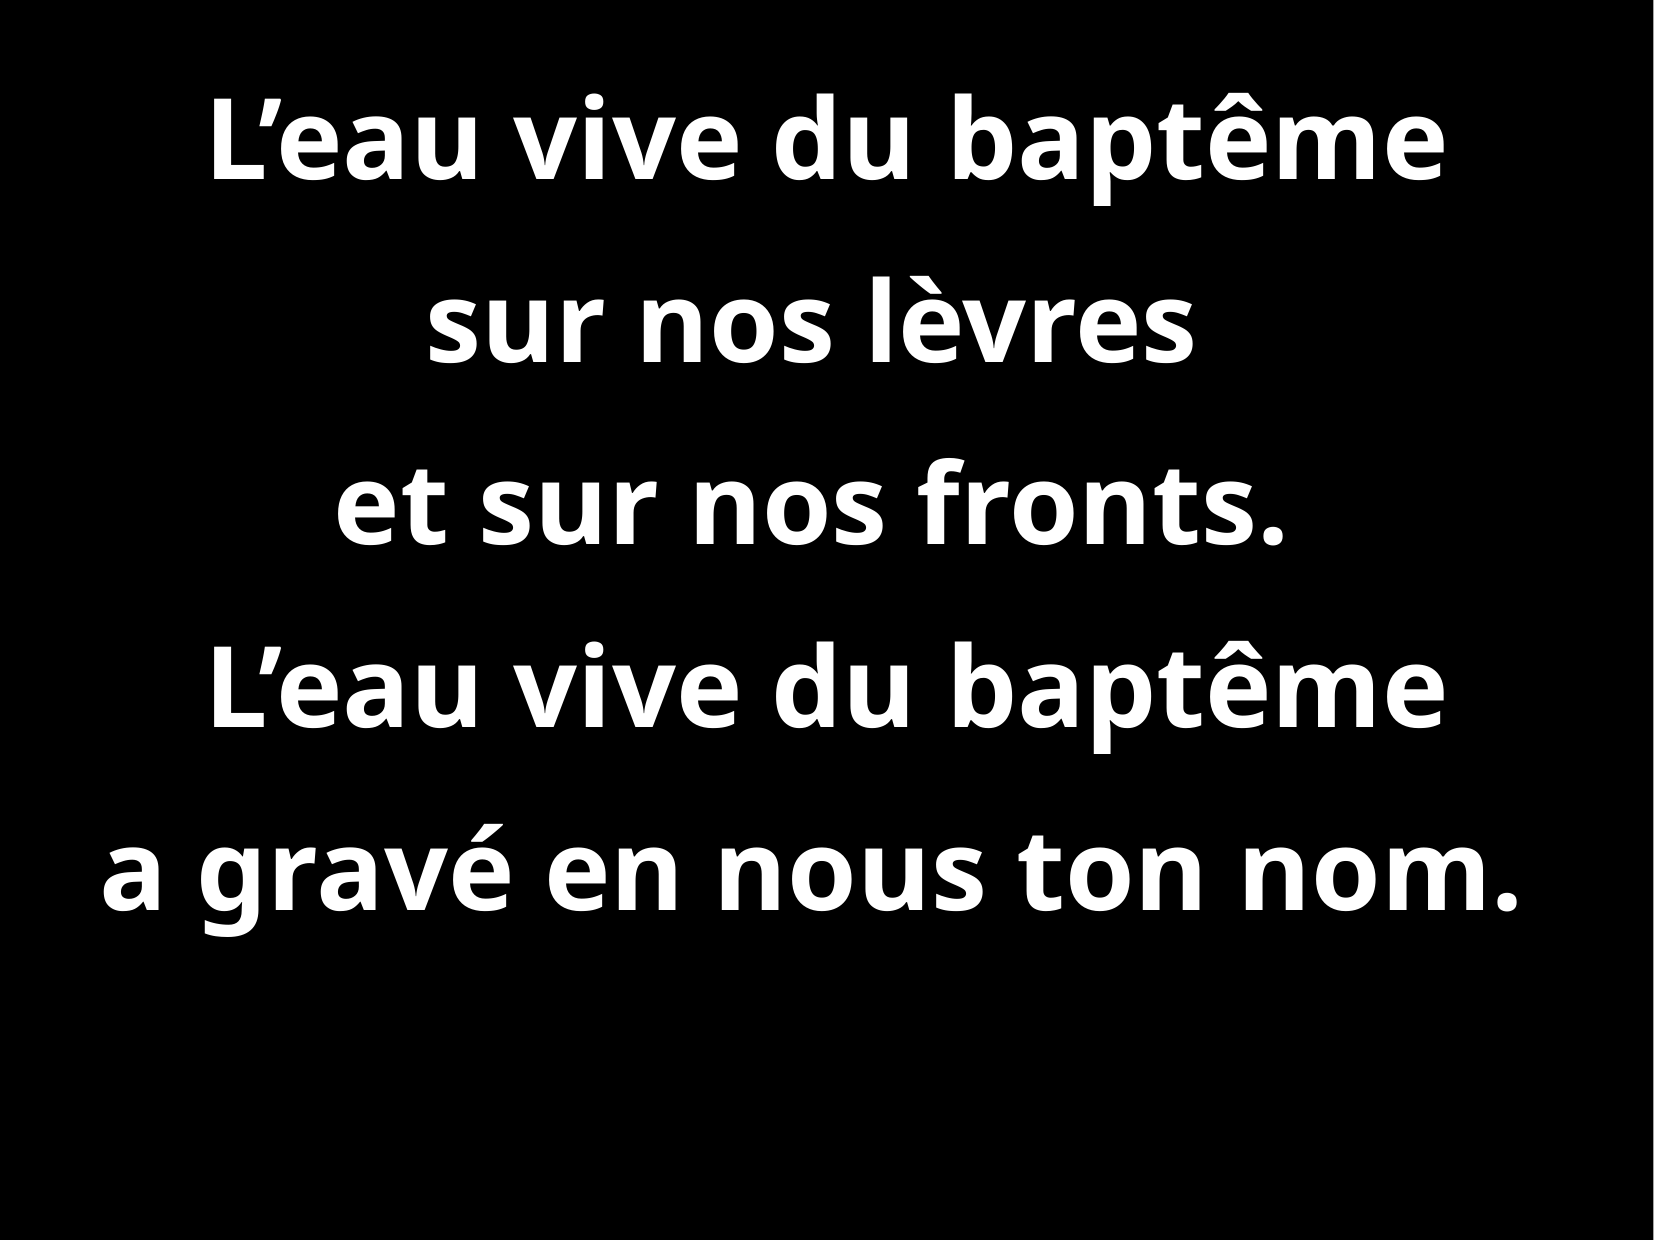

# L’eau vive du baptême
sur nos lèvres
et sur nos fronts.
L’eau vive du baptême
a gravé en nous ton nom.